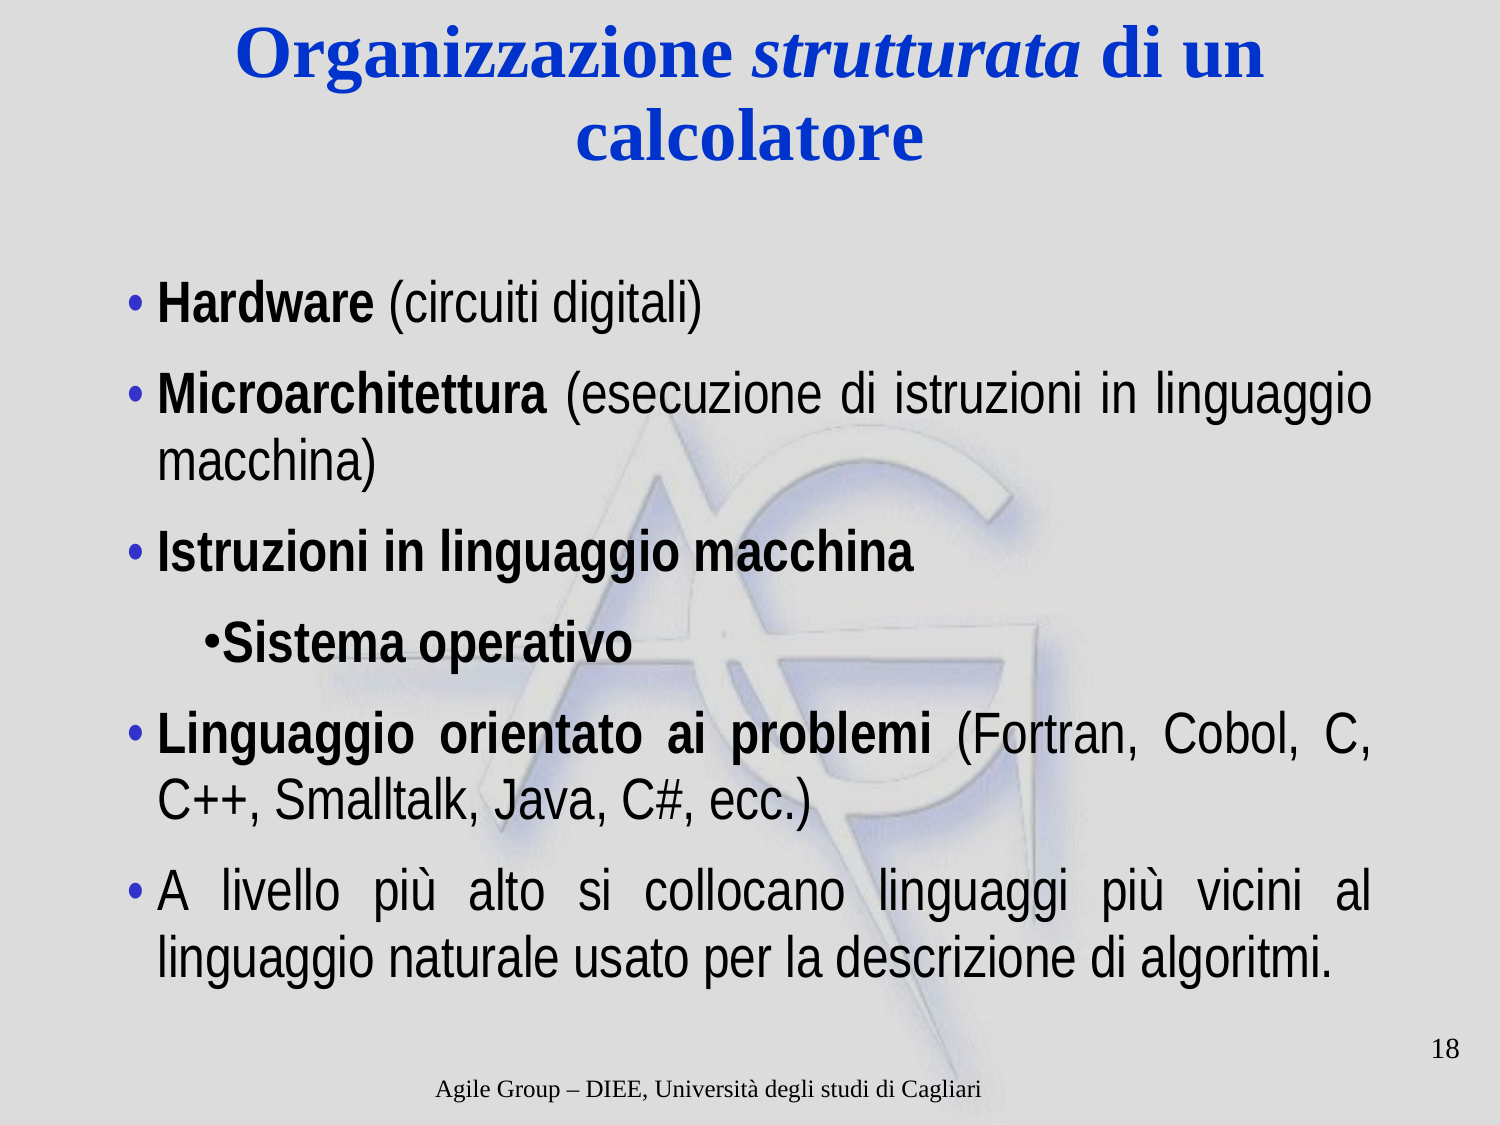

# Organizzazione strutturata di un calcolatore
Hardware (circuiti digitali)
Microarchitettura (esecuzione di istruzioni in linguaggio macchina)
Istruzioni in linguaggio macchina
Sistema operativo
Linguaggio orientato ai problemi (Fortran, Cobol, C, C++, Smalltalk, Java, C#, ecc.)
A livello più alto si collocano linguaggi più vicini al linguaggio naturale usato per la descrizione di algoritmi.
18